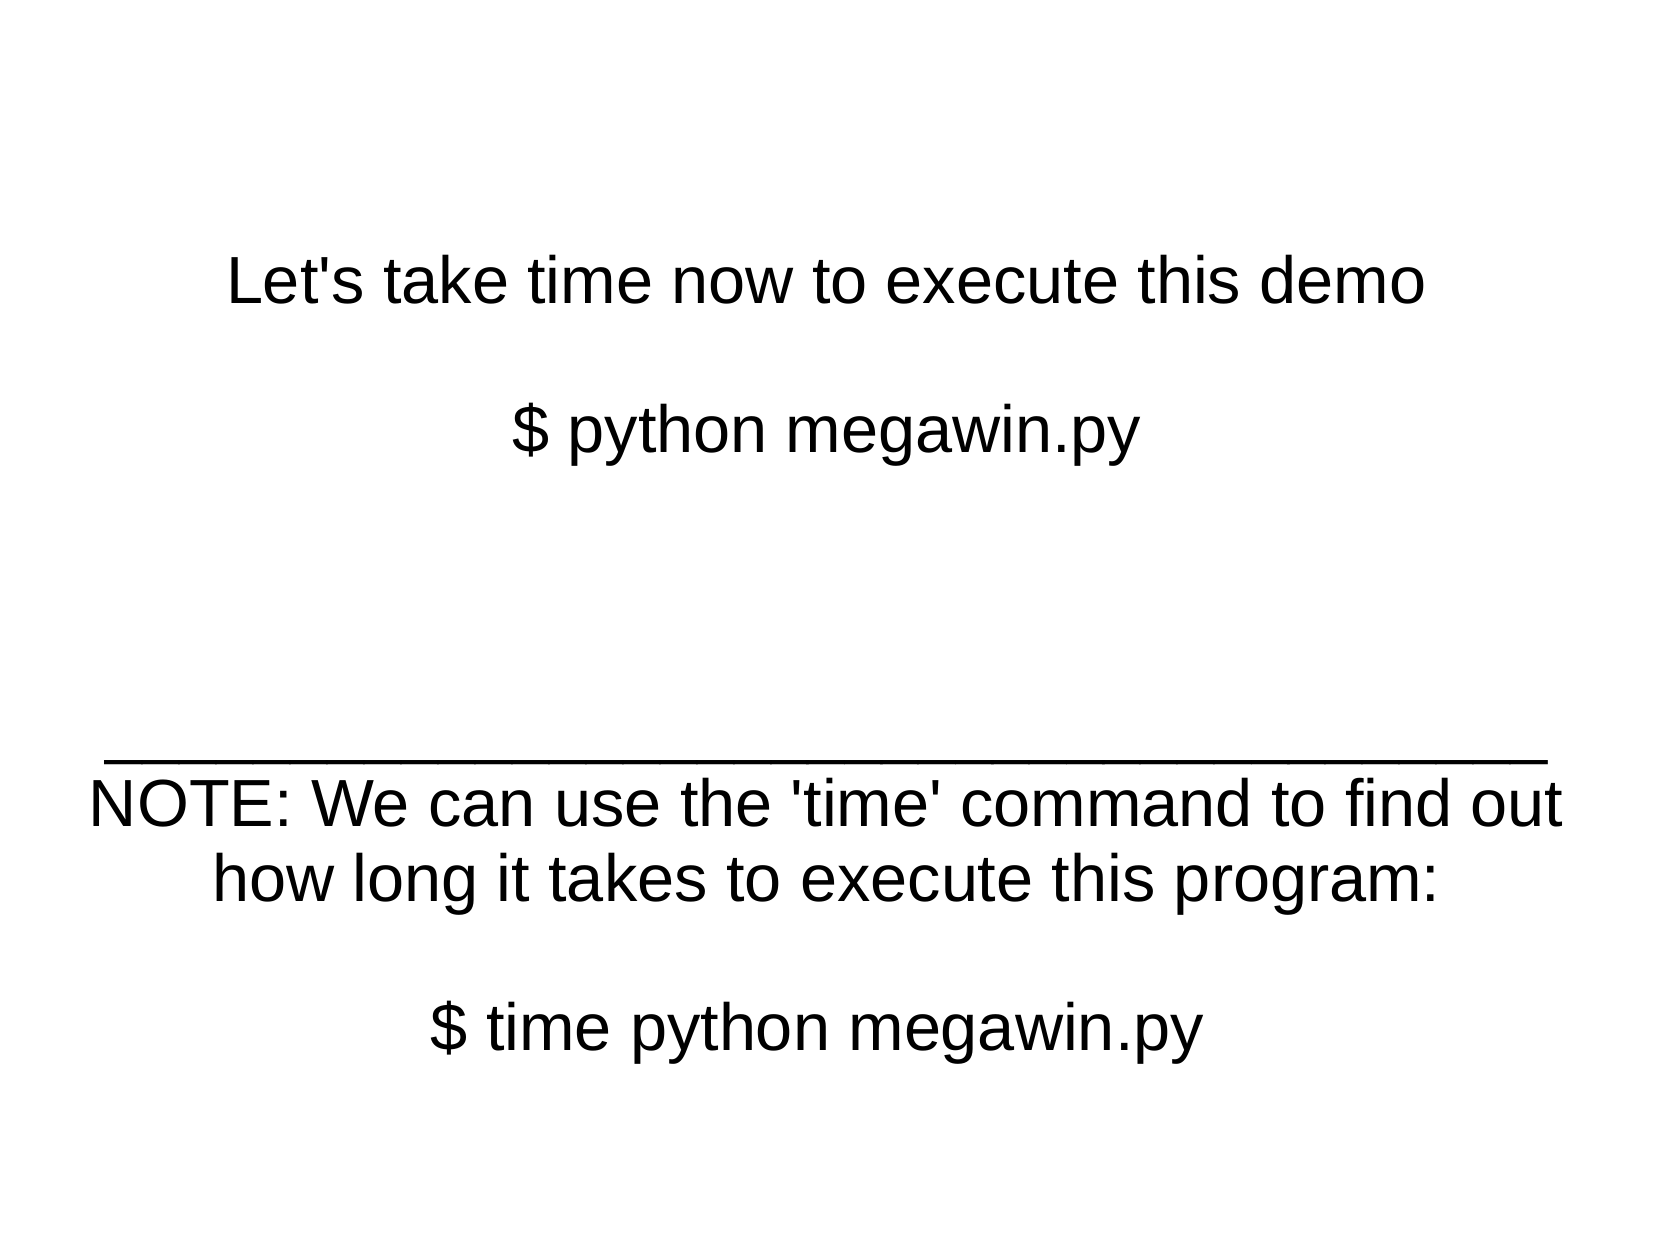

# Let's take time now to execute this demo
$ python megawin.py
_______________________________________
NOTE: We can use the 'time' command to find out how long it takes to execute this program:
$ time python megawin.py